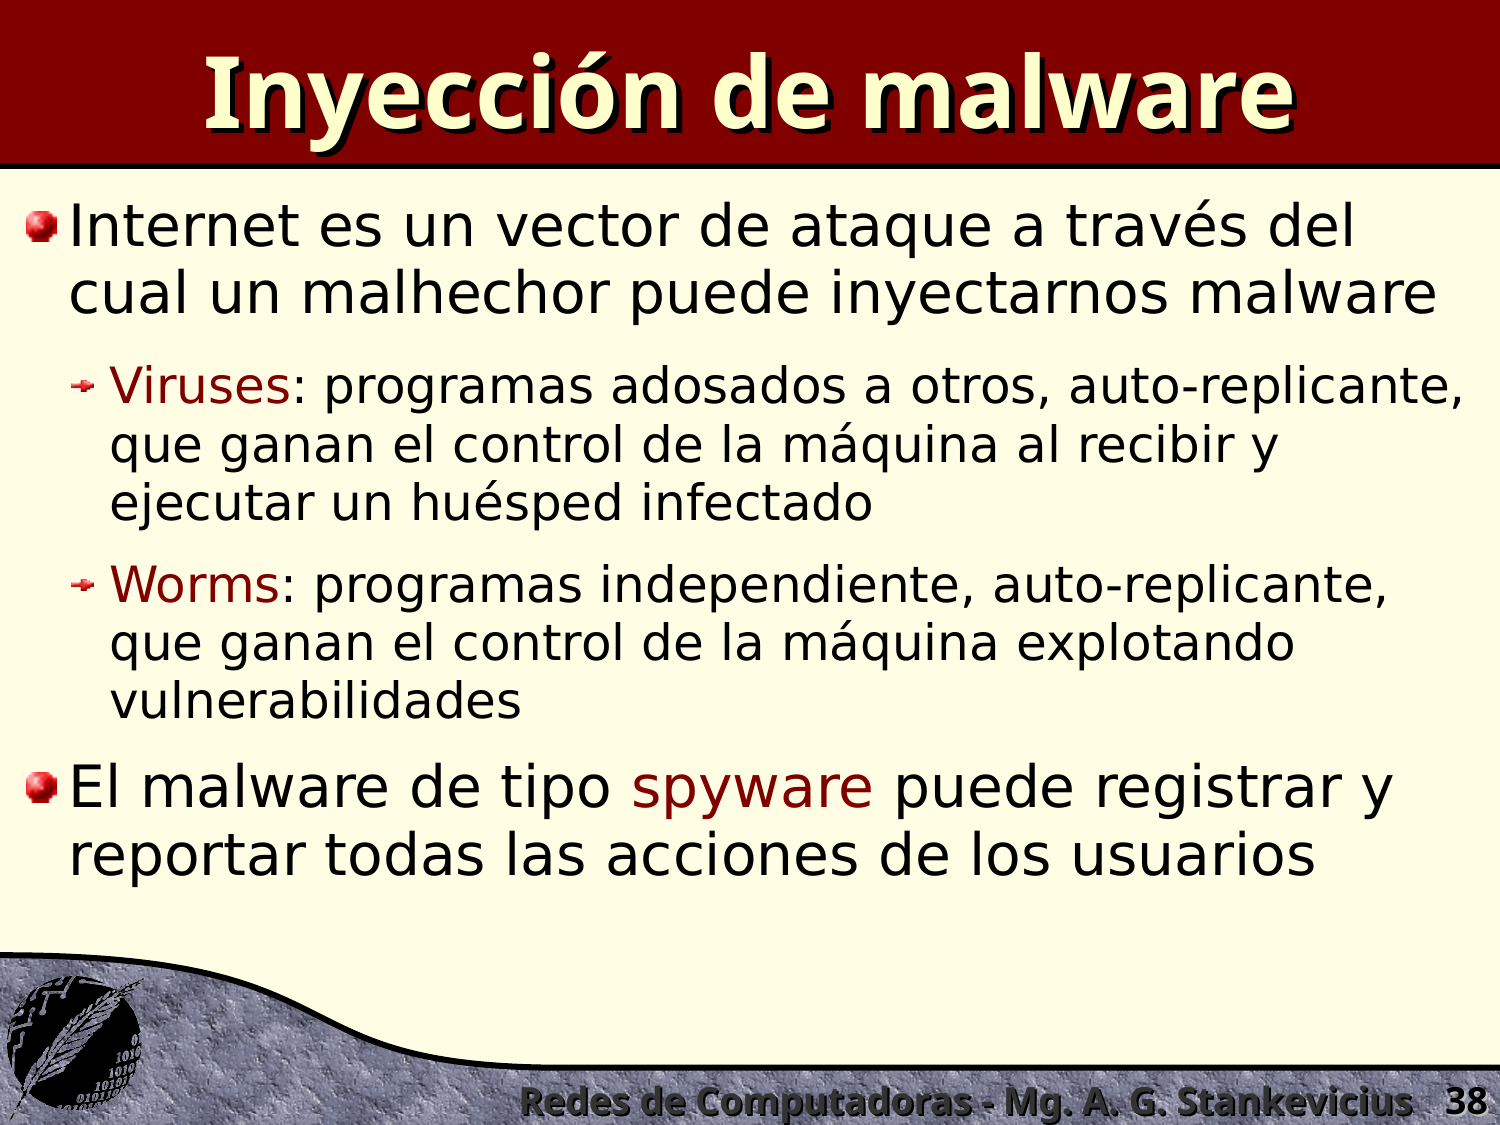

# Inyección de malware
Internet es un vector de ataque a través del cual un malhechor puede inyectarnos malware
Viruses: programas adosados a otros, auto-replicante, que ganan el control de la máquina al recibir y ejecutar un huésped infectado
Worms: programas independiente, auto-replicante, que ganan el control de la máquina explotando vulnerabilidades
El malware de tipo spyware puede registrar y reportar todas las acciones de los usuarios
38